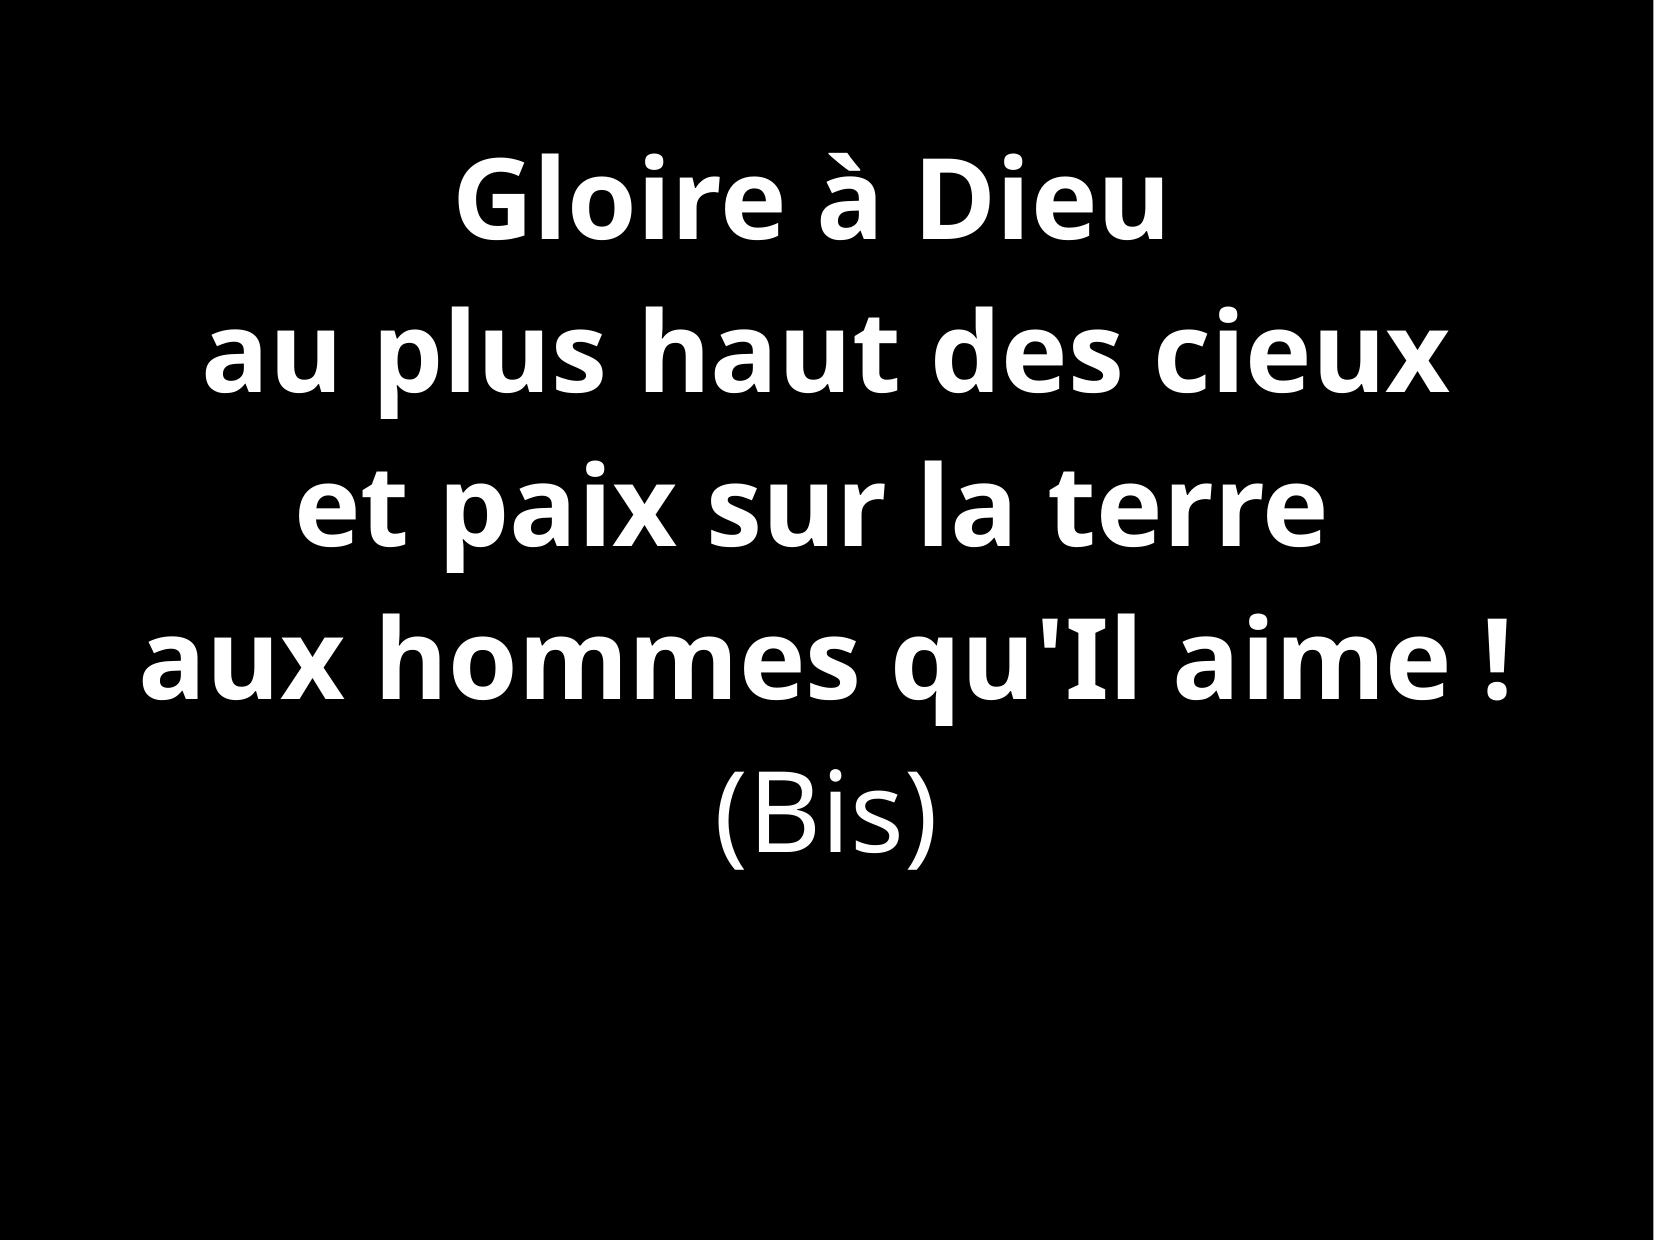

# Gloire à Dieu
au plus haut des cieux
et paix sur la terre
aux hommes qu'Il aime !
(Bis)